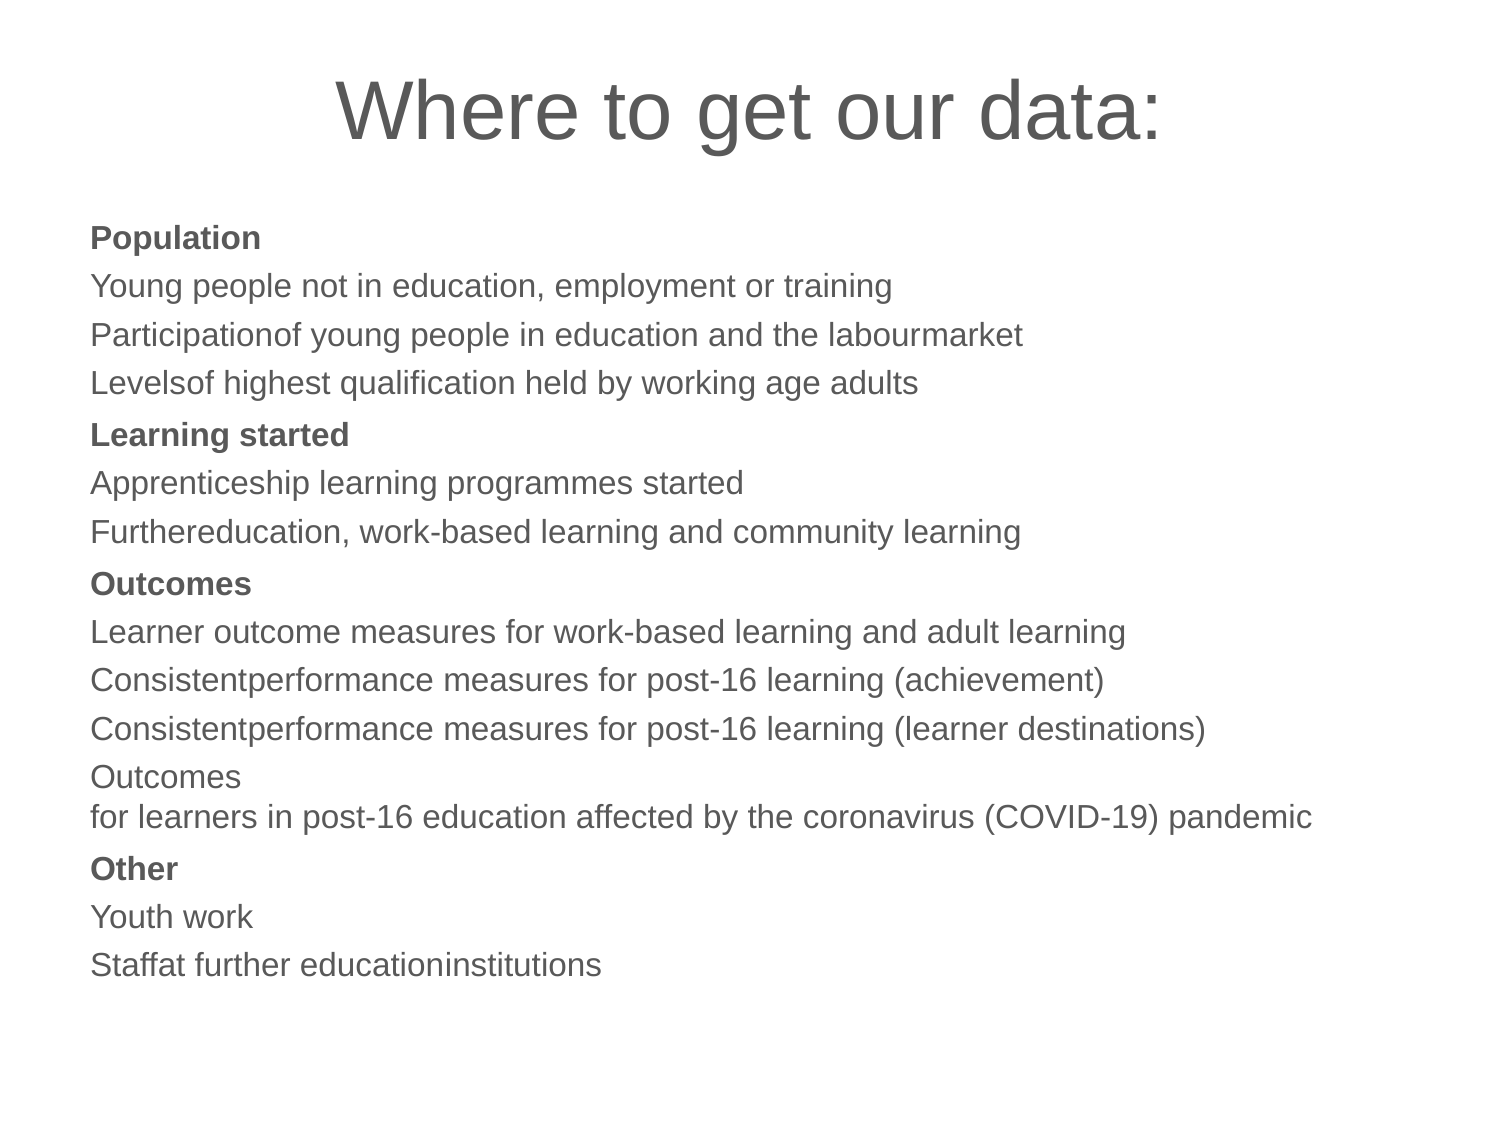

# Where to get our data:
Population
Young people not in education, employment or training
Participationof young people in education and the labourmarket
Levelsof highest qualification held by working age adults
Learning started
Apprenticeship learning programmes started
Furthereducation, work-based learning and community learning
Outcomes
Learner outcome measures for work-based learning and adult learning
Consistentperformance measures for post-16 learning (achievement)
Consistentperformance measures for post-16 learning (learner destinations)
Outcomesfor learners in post-16 education affected by the coronavirus (COVID-19) pandemic
Other
Youth work
Staffat further educationinstitutions